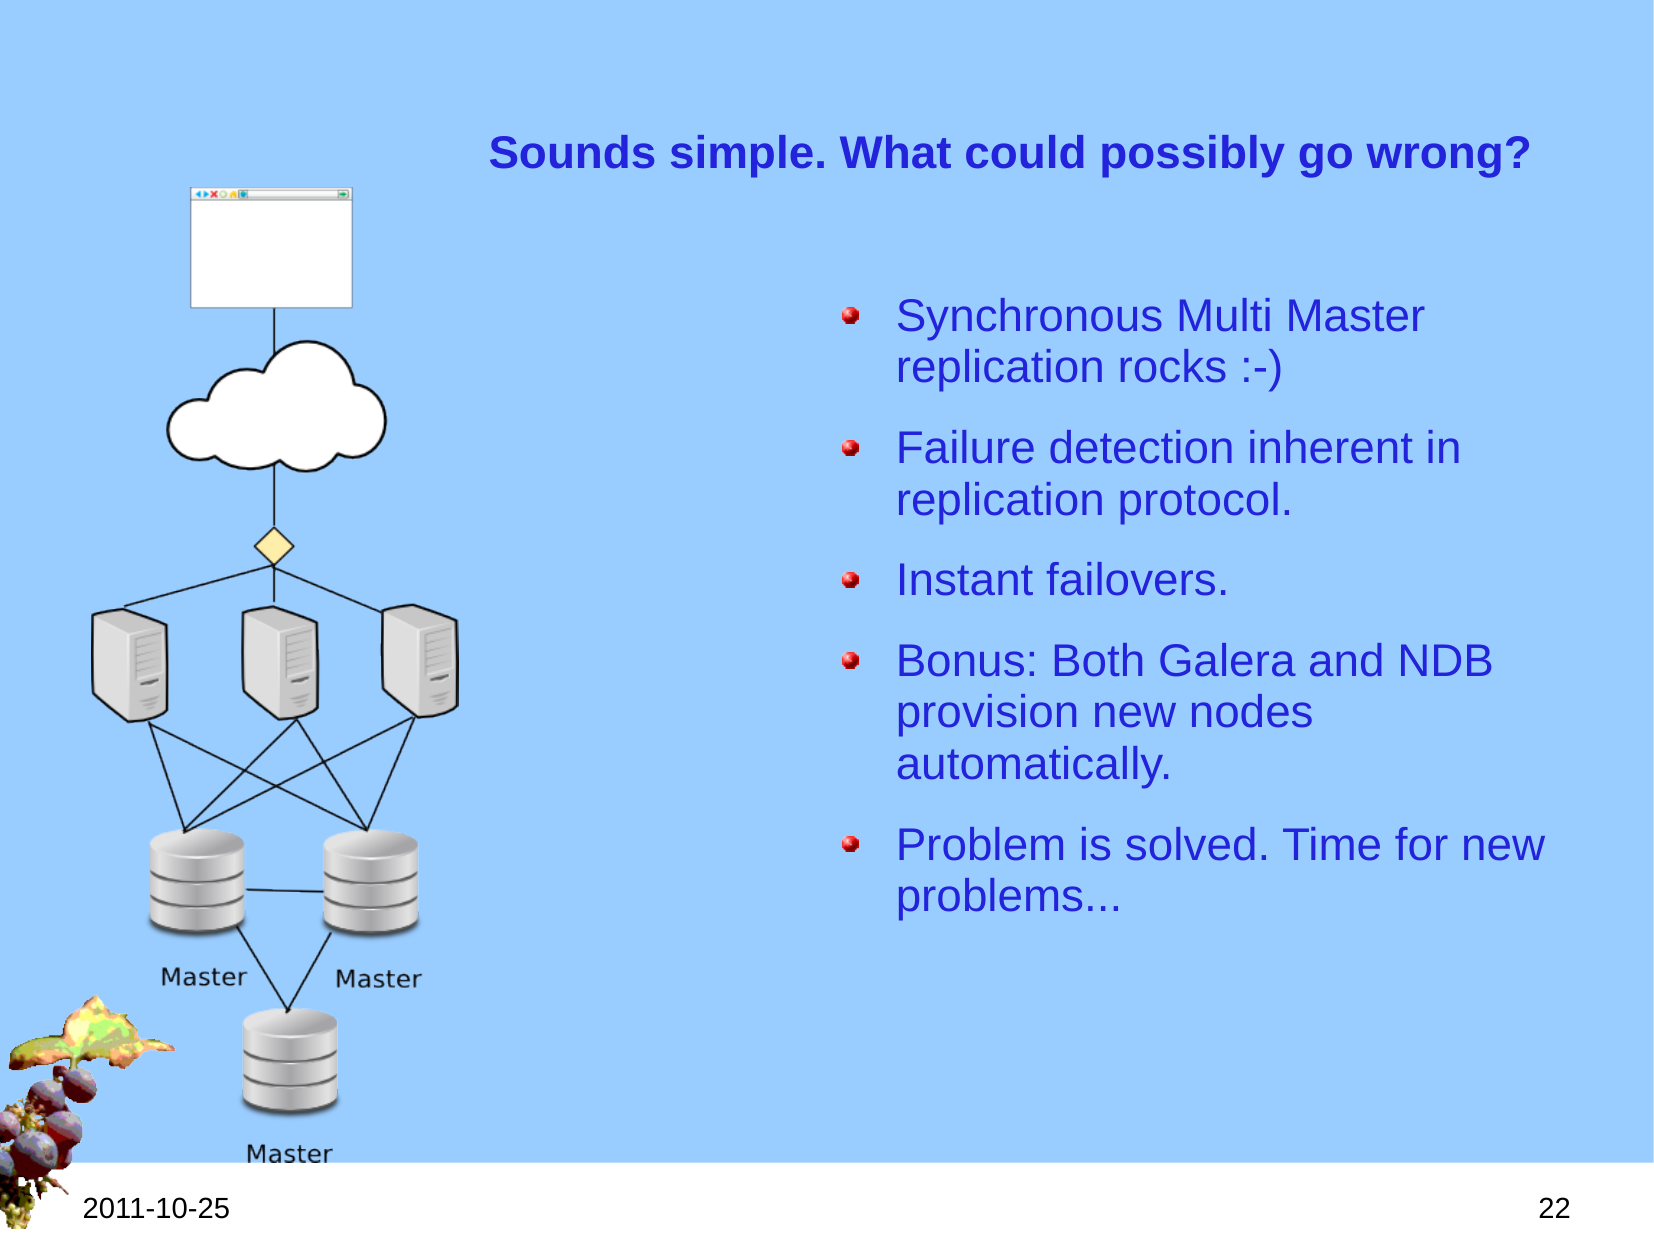

# Sounds simple. What could possibly go wrong?
Synchronous Multi Master replication rocks :-)
Failure detection inherent in replication protocol.
Instant failovers.
Bonus: Both Galera and NDB provision new nodes automatically.
Problem is solved. Time for new problems...
2011-10-25
22